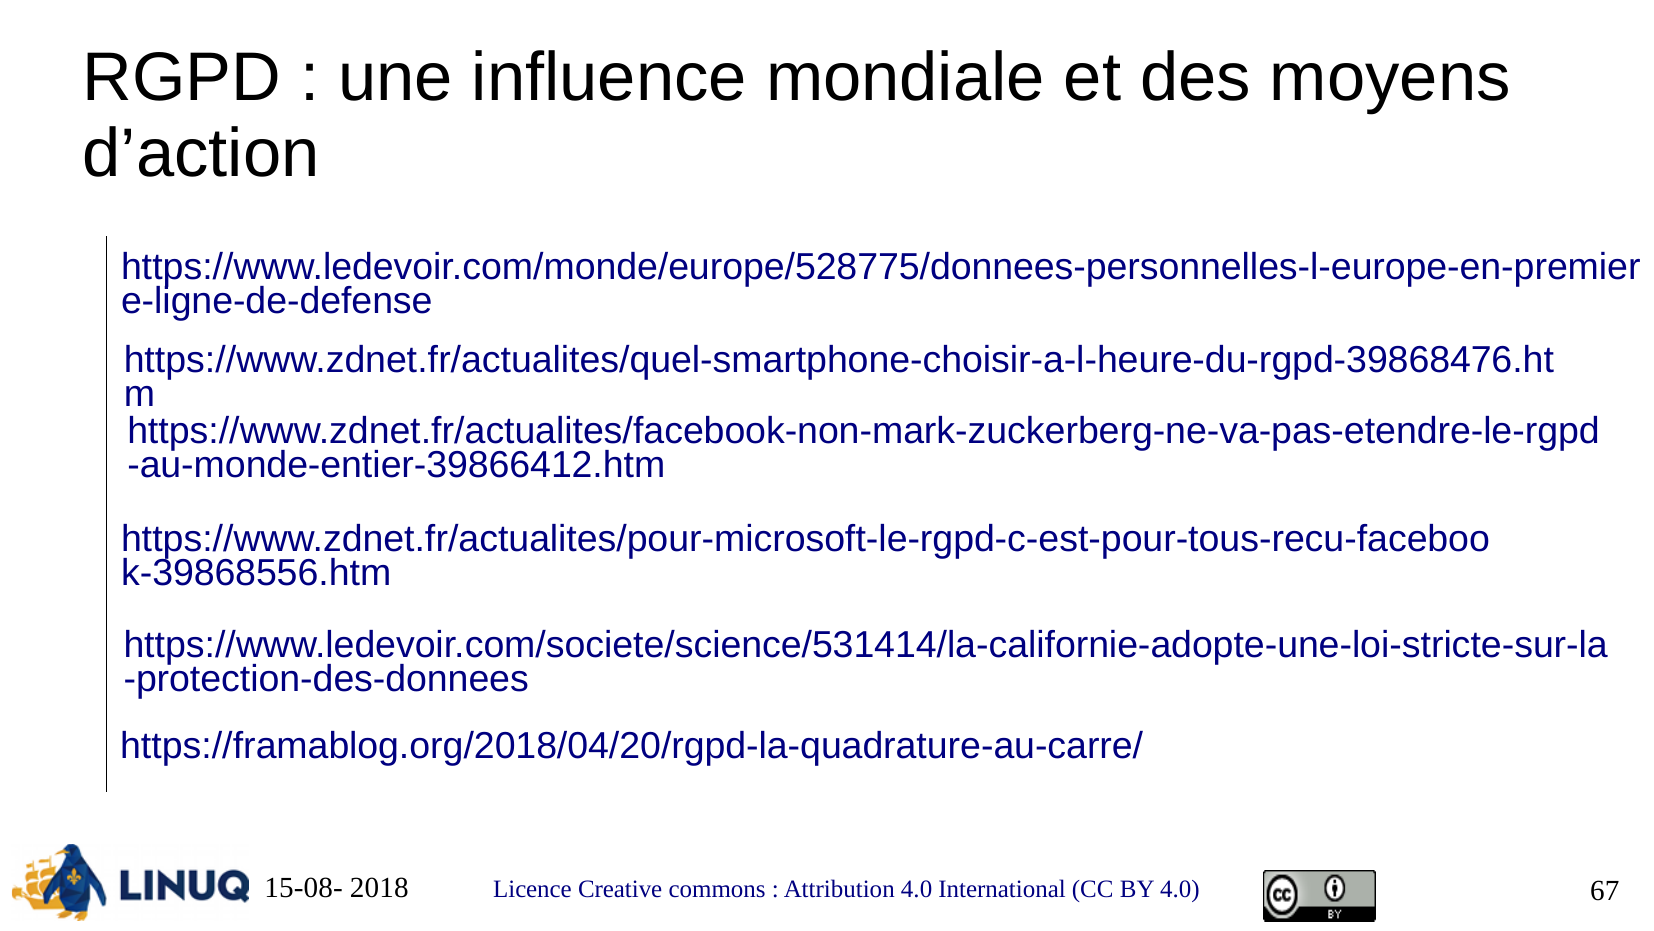

# RGPD : une influence mondiale et des moyens d’action
https://www.ledevoir.com/monde/europe/528775/donnees-personnelles-l-europe-en-premiere-ligne-de-defense
https://www.zdnet.fr/actualites/quel-smartphone-choisir-a-l-heure-du-rgpd-39868476.htm
https://www.zdnet.fr/actualites/facebook-non-mark-zuckerberg-ne-va-pas-etendre-le-rgpd-au-monde-entier-39866412.htm
https://www.zdnet.fr/actualites/pour-microsoft-le-rgpd-c-est-pour-tous-recu-facebook-39868556.htm
https://www.ledevoir.com/societe/science/531414/la-californie-adopte-une-loi-stricte-sur-la-protection-des-donnees
https://framablog.org/2018/04/20/rgpd-la-quadrature-au-carre/
15-08- 2018
67